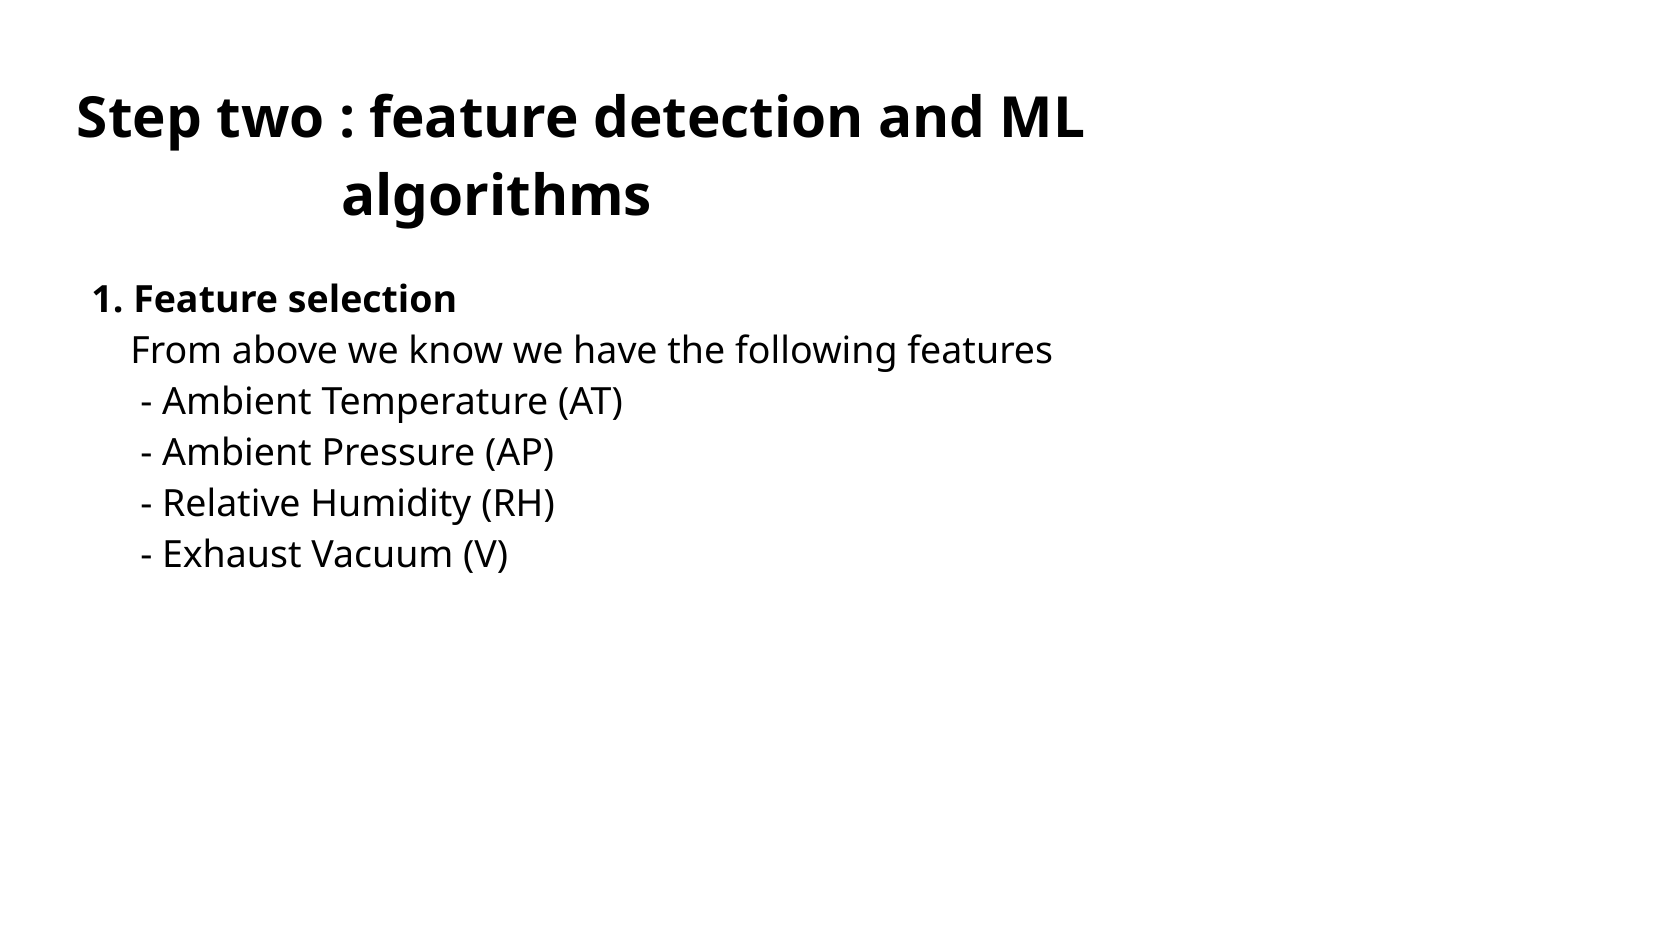

# Step two : feature detection and ML algorithms
1. Feature selection
 From above we know we have the following features
 - Ambient Temperature (AT)
 - Ambient Pressure (AP)
 - Relative Humidity (RH)
 - Exhaust Vacuum (V)